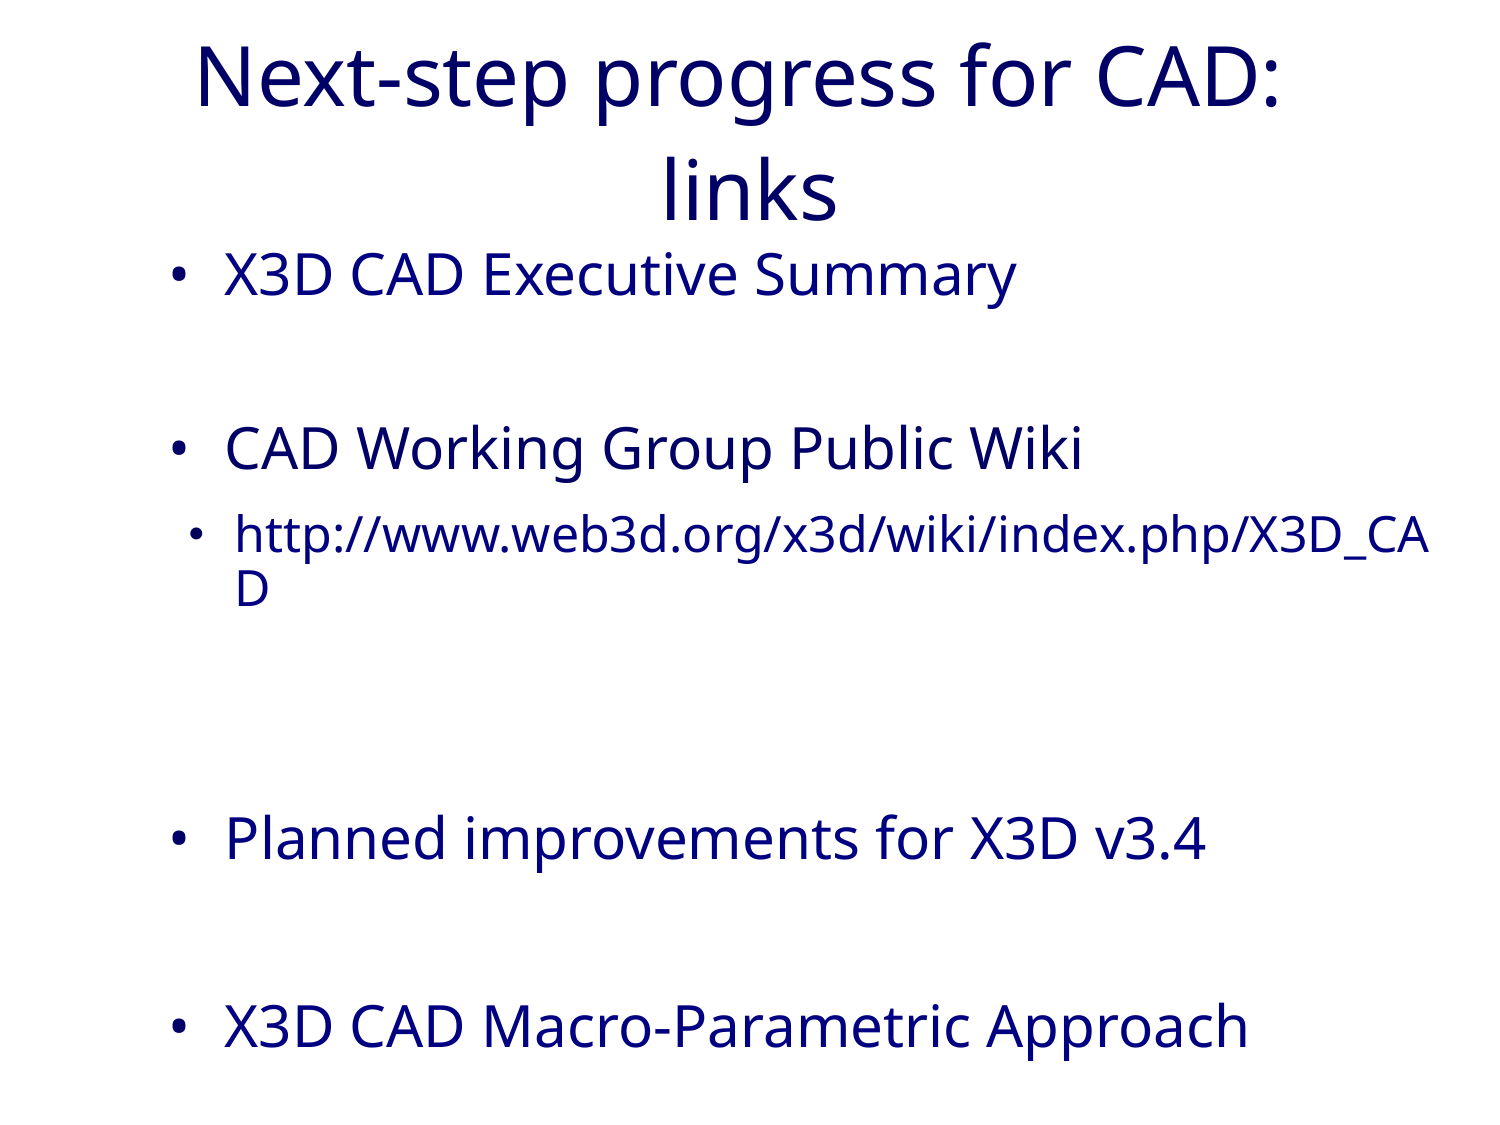

# Next-step progress for CAD: links
X3D CAD Executive Summary
CAD Working Group Public Wiki
http://www.web3d.org/x3d/wiki/index.php/X3D_CAD
Planned improvements for X3D v3.4
X3D CAD Macro-Parametric Approach